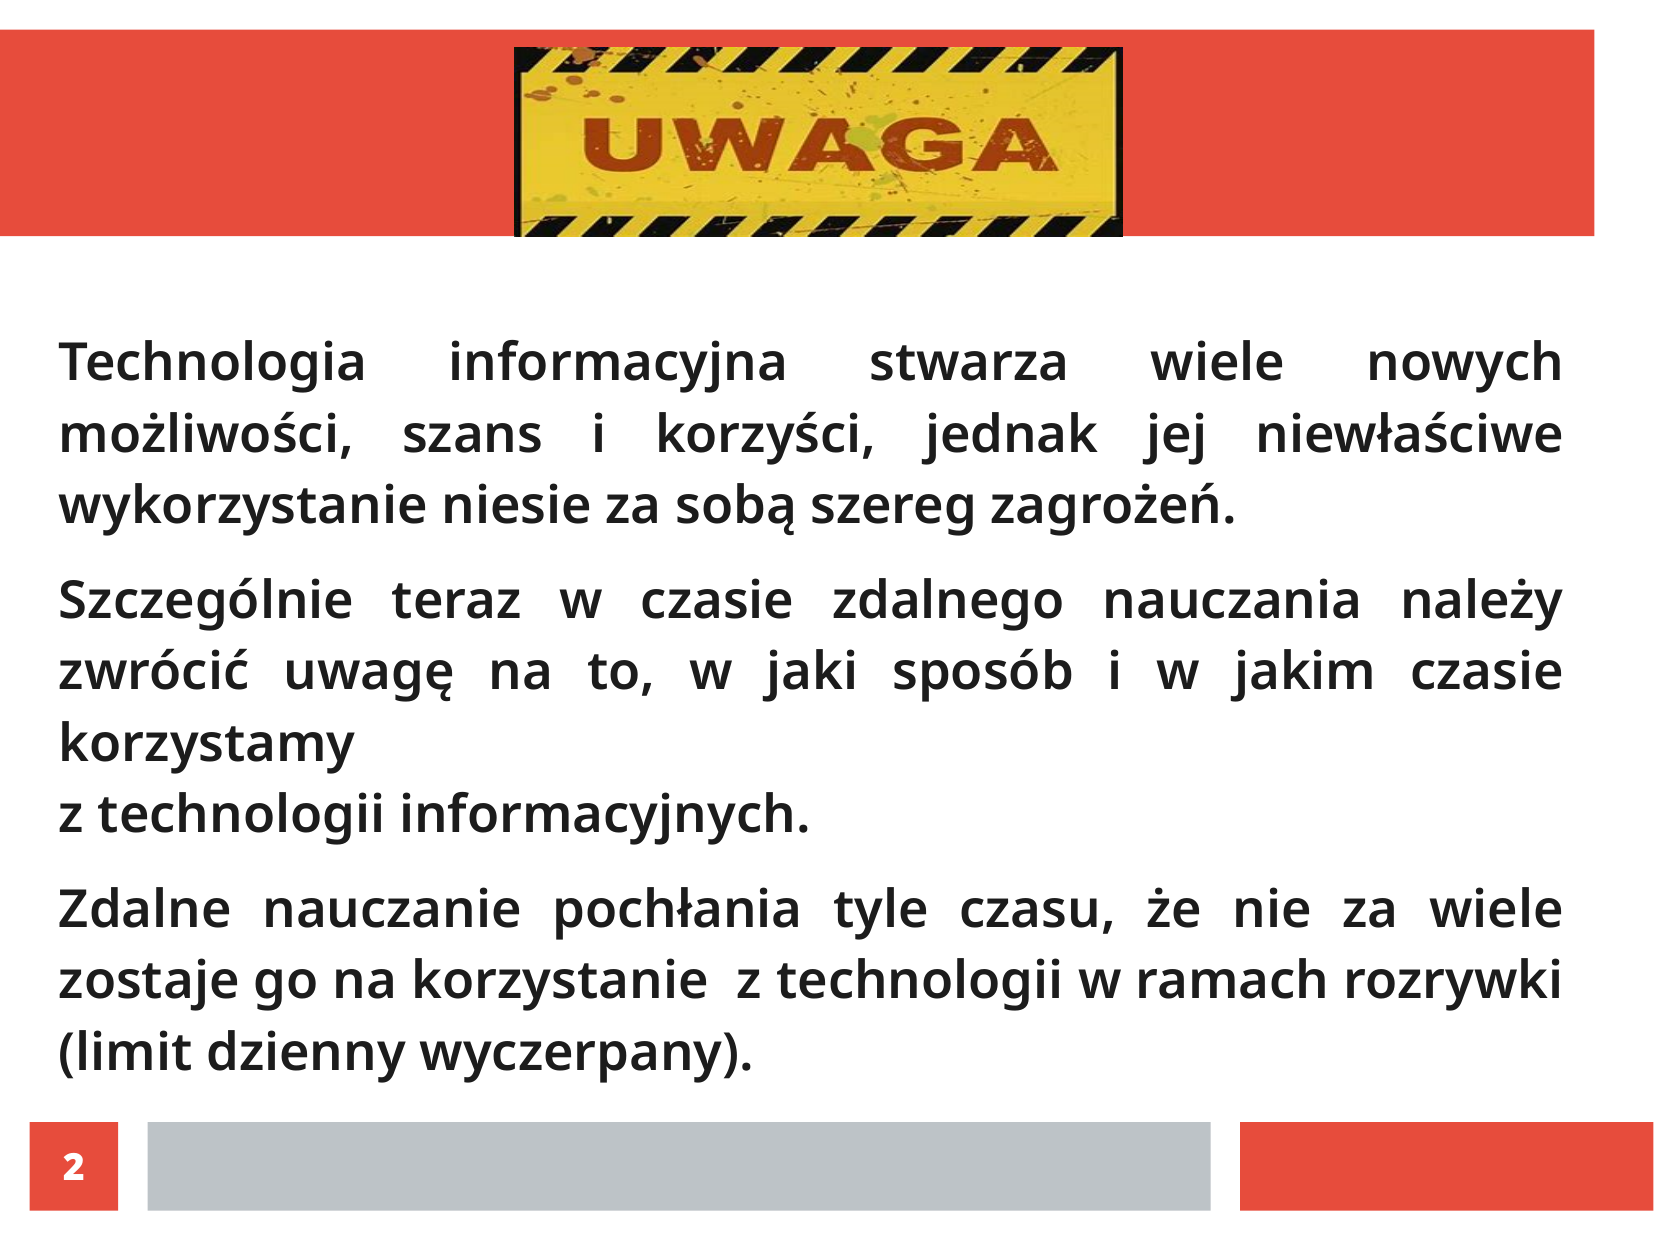

#
Technologia informacyjna stwarza wiele nowych możliwości, szans i korzyści, jednak jej niewłaściwe wykorzystanie niesie za sobą szereg zagrożeń.
Szczególnie teraz w czasie zdalnego nauczania należy zwrócić uwagę na to, w jaki sposób i w jakim czasie korzystamy
z technologii informacyjnych.
Zdalne nauczanie pochłania tyle czasu, że nie za wiele zostaje go na korzystanie z technologii w ramach rozrywki (limit dzienny wyczerpany).
2